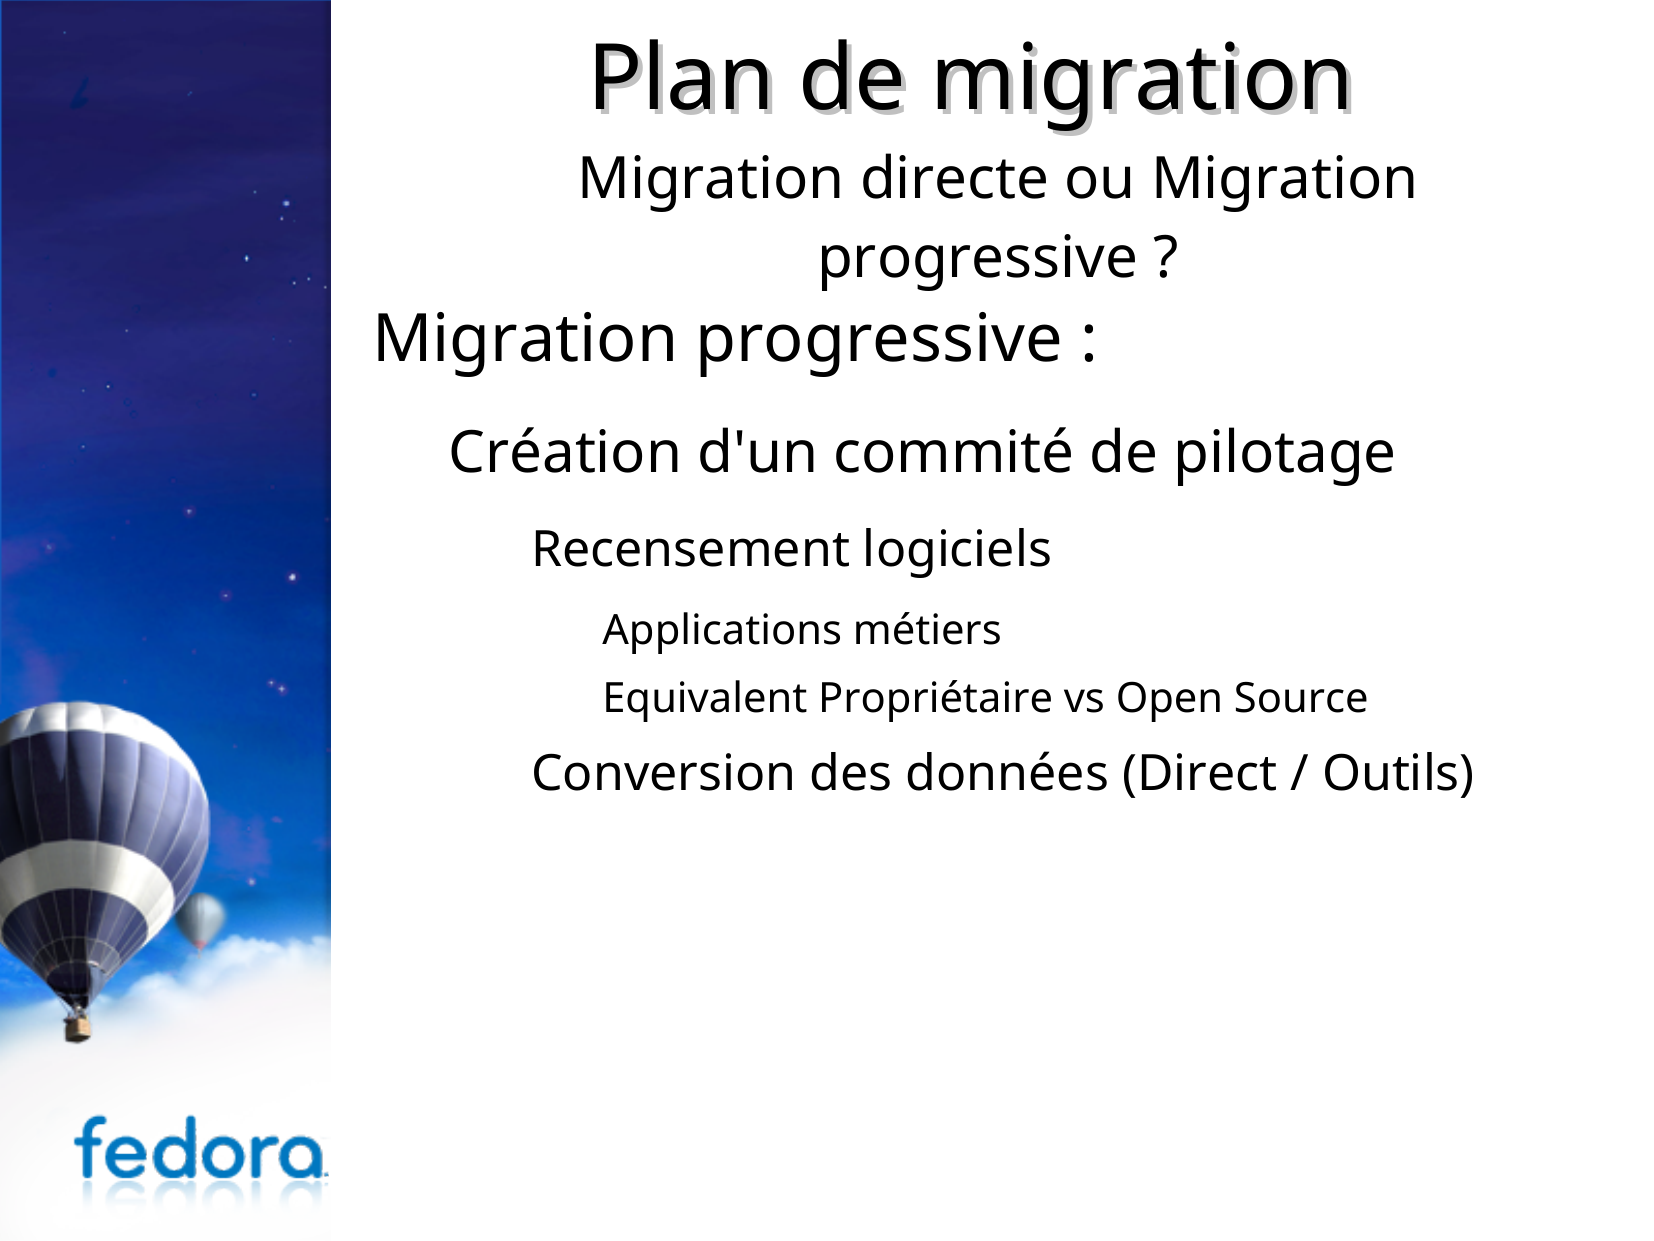

Plan de migration
Migration directe ou Migration progressive ?
# Migration progressive :
Création d'un commité de pilotage
Recensement logiciels
Applications métiers
Equivalent Propriétaire vs Open Source
Conversion des données (Direct / Outils)